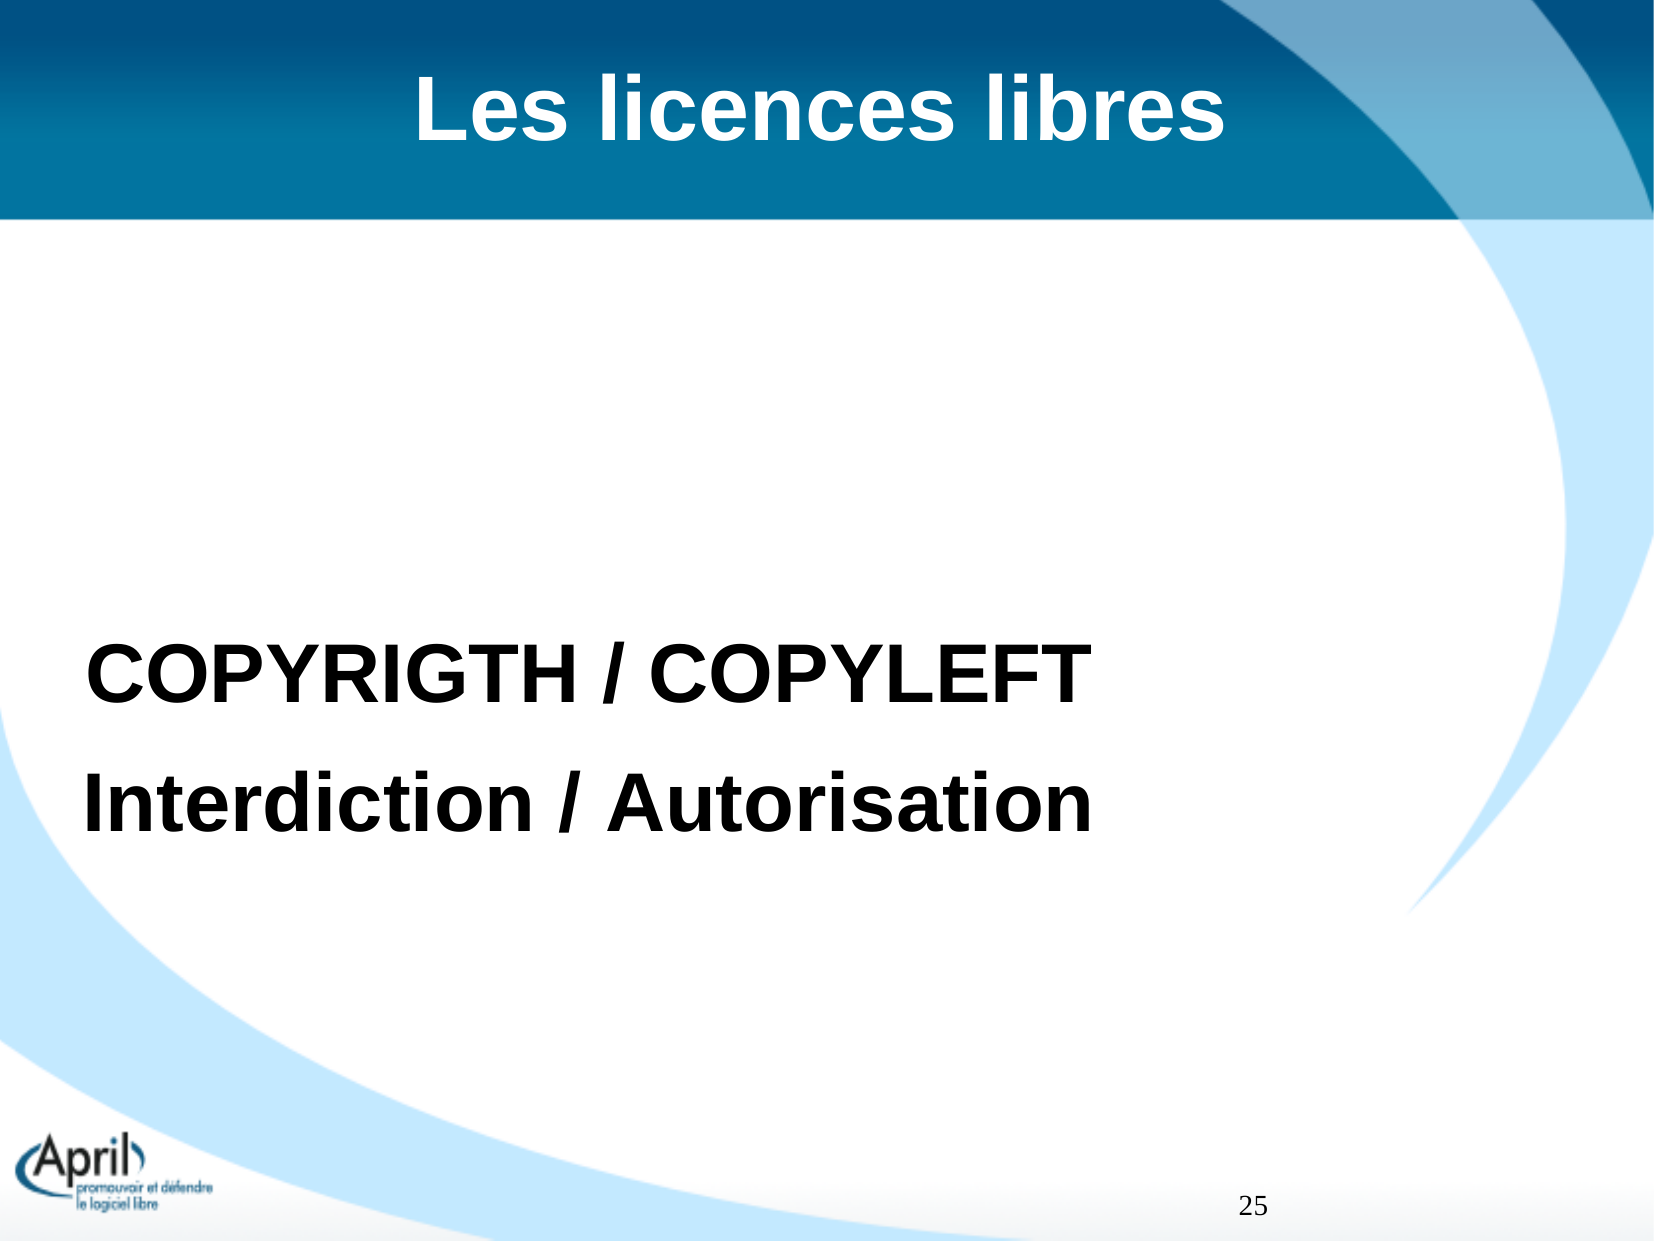

# Les licences libres
COPYRIGTH / COPYLEFT
Interdiction / Autorisation